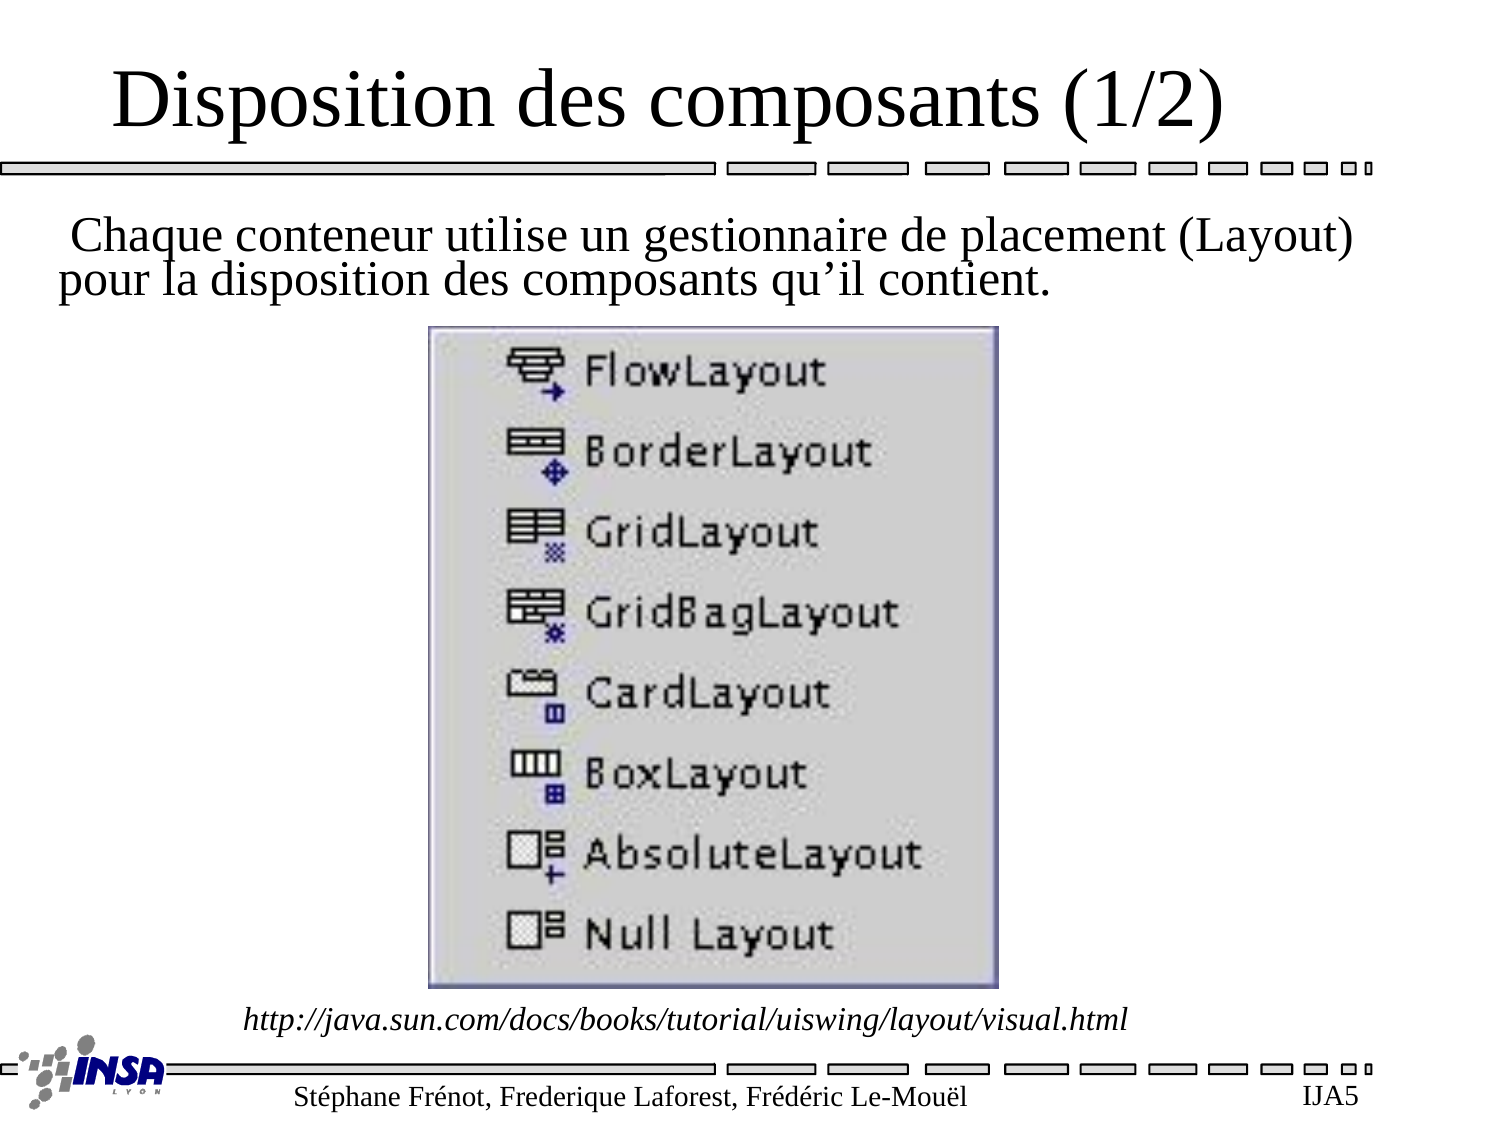

# Disposition des composants (1/2)
 Chaque conteneur utilise un gestionnaire de placement (Layout) pour la disposition des composants qu’il contient.
http://java.sun.com/docs/books/tutorial/uiswing/layout/visual.html